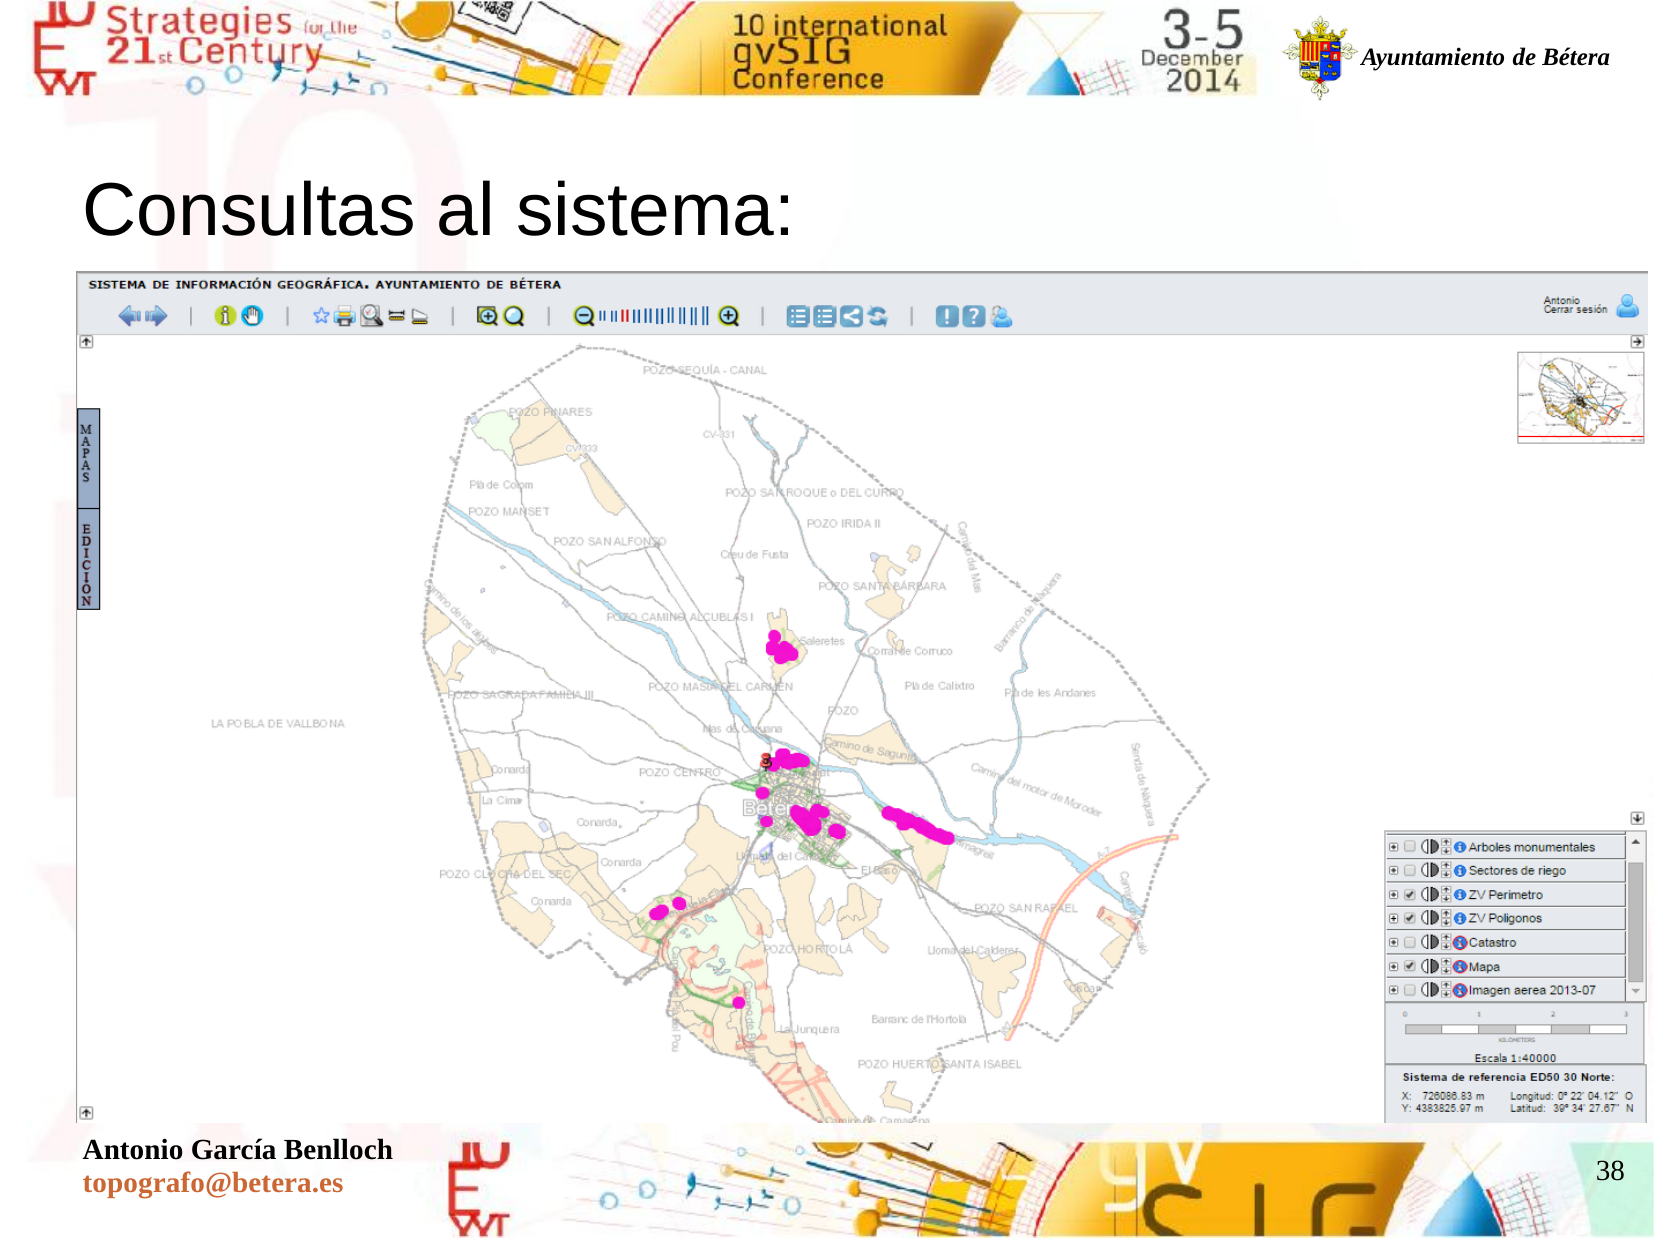

# Consultas al sistema:
Consultas simples:
Mediante el geoportal
Mediante dispositivos móviles
¿Qué especie es esta?
¿Qué tratamiento requiere?
¿Es apta para un tipo de suelo?
¿Cuánto consumo hídrico requiere?
Ver ficha técnica
Cuántos ejemplares de esta especie hay en Bétera
38